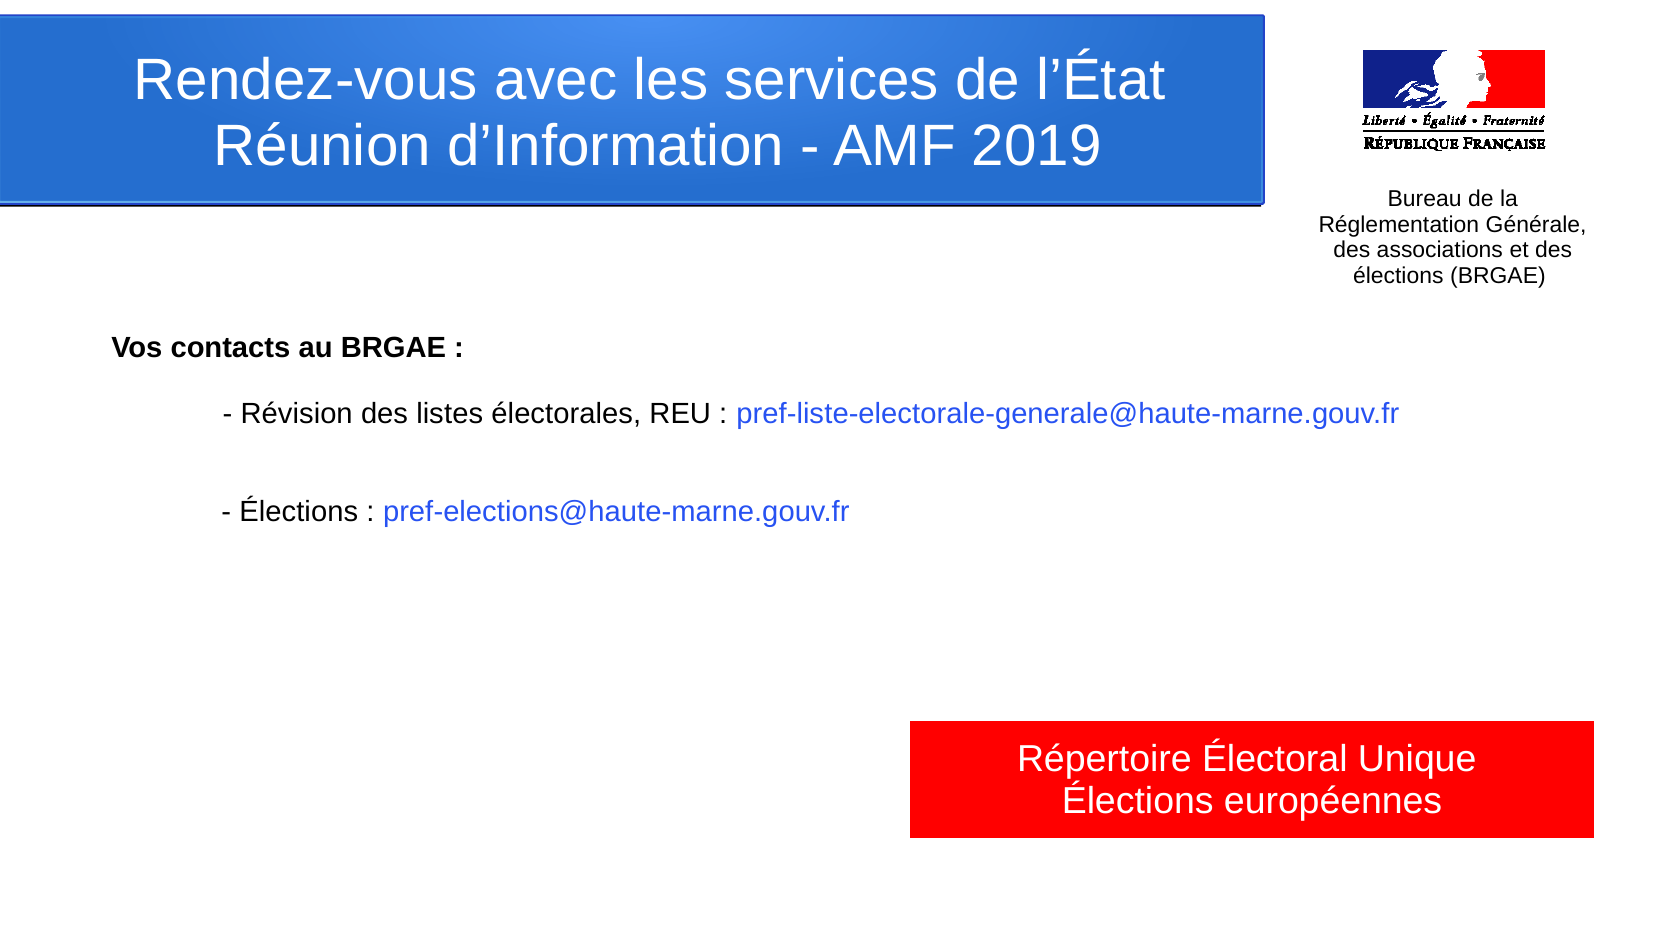

# Rendez-vous avec les services de l’État Réunion d’Information - AMF 2019
Bureau de la Réglementation Générale, des associations et des élections (BRGAE)
Vos contacts au BRGAE :
	- Révision des listes électorales, REU : pref-liste-electorale-generale@haute-marne.gouv.fr
		- Élections : pref-elections@haute-marne.gouv.fr
Répertoire Électoral Unique
Élections européennes